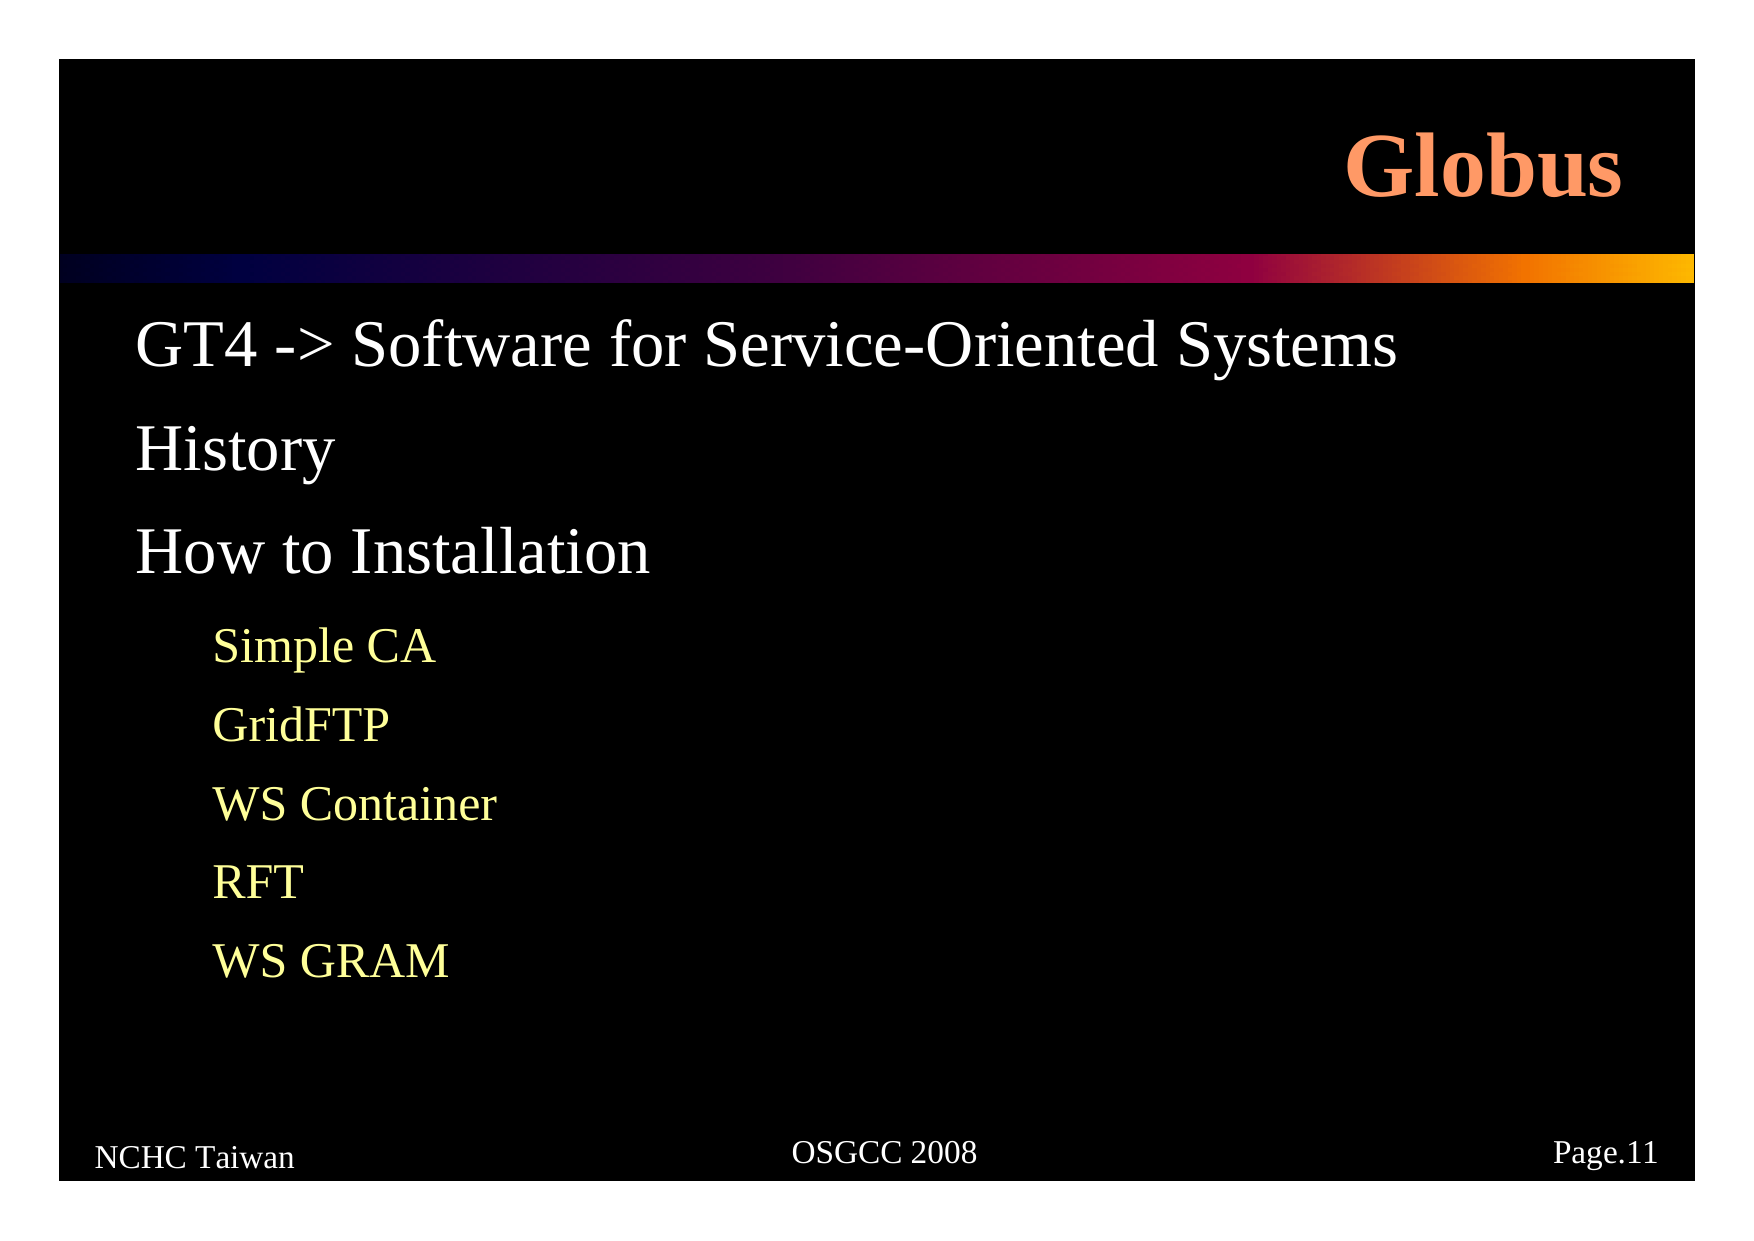

# Globus
GT4 -> Software for Service-Oriented Systems
History
How to Installation
Simple CA
GridFTP
WS Container
RFT
WS GRAM